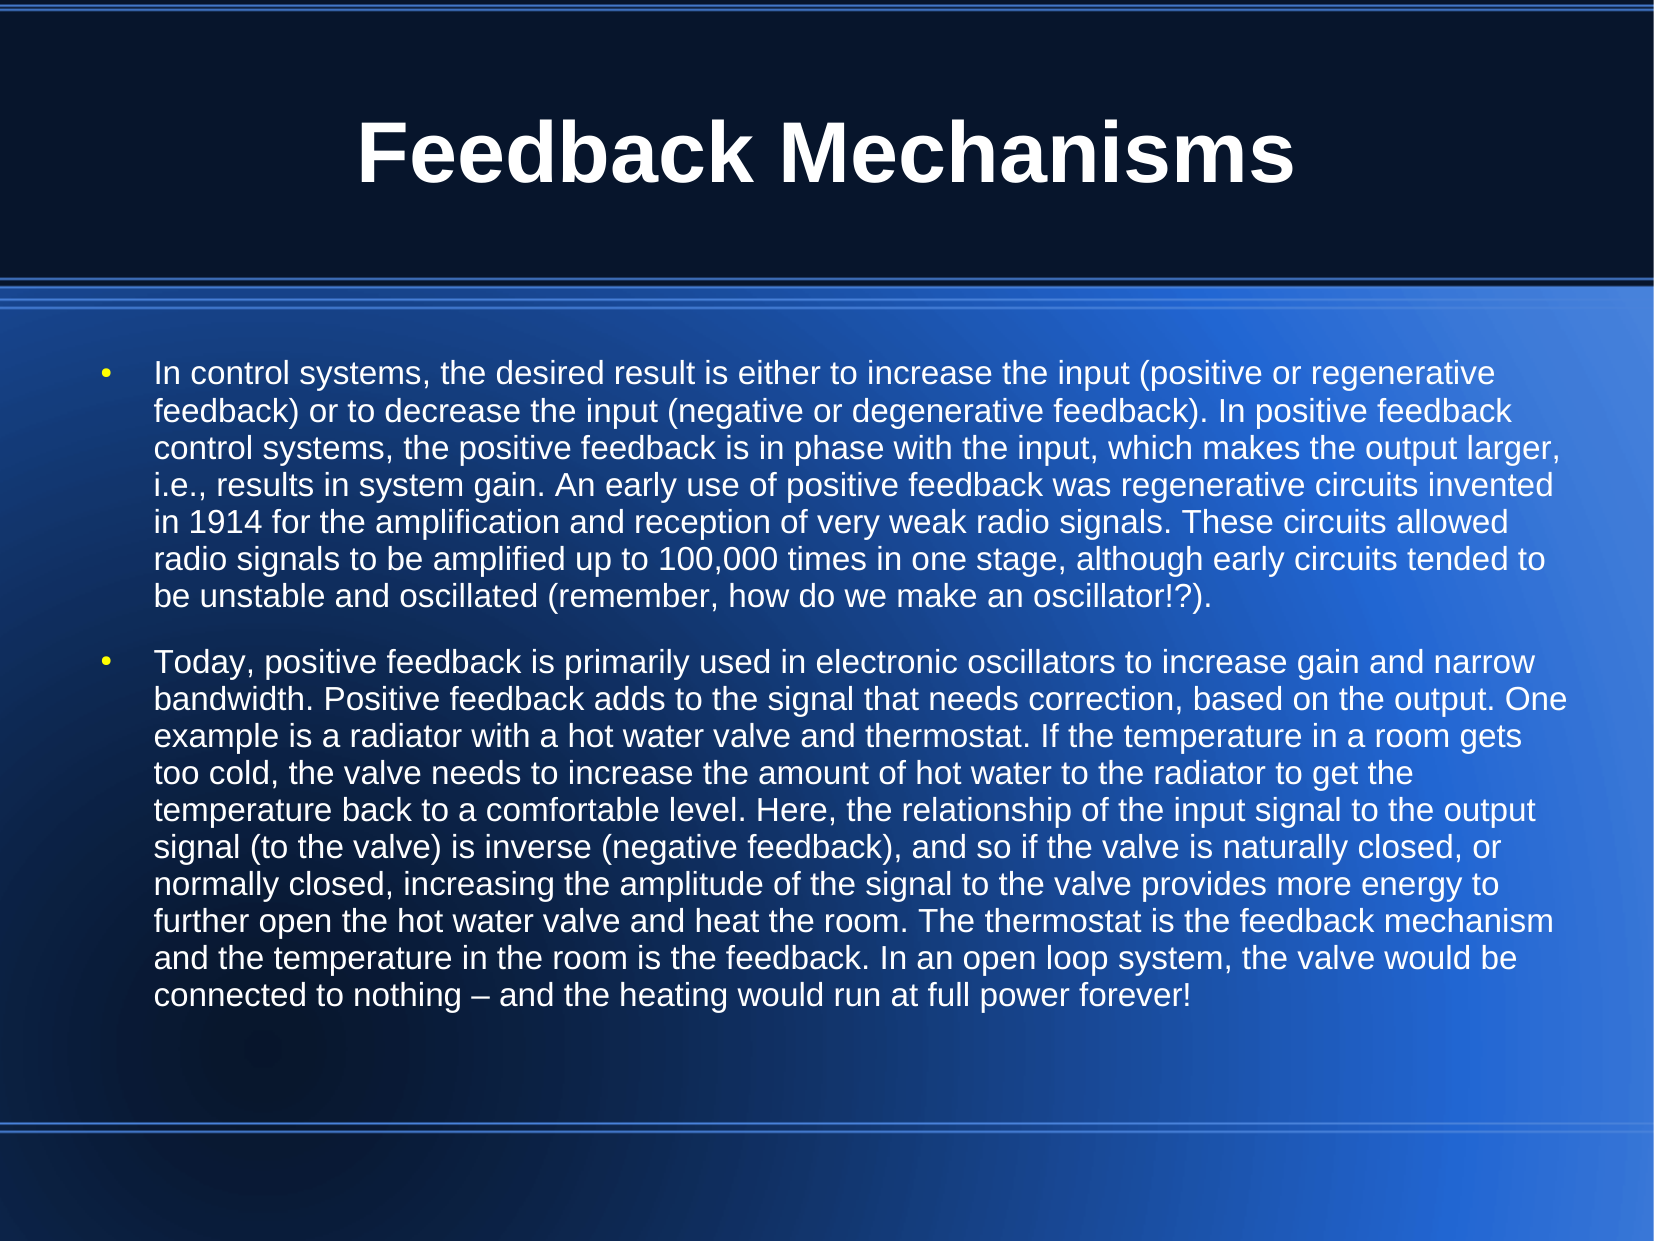

# Feedback Mechanisms
In control systems, the desired result is either to increase the input (positive or regenerative feedback) or to decrease the input (negative or degenerative feedback). In positive feedback control systems, the positive feedback is in phase with the input, which makes the output larger, i.e., results in system gain. An early use of positive feedback was regenerative circuits invented in 1914 for the amplification and reception of very weak radio signals. These circuits allowed radio signals to be amplified up to 100,000 times in one stage, although early circuits tended to be unstable and oscillated (remember, how do we make an oscillator!?).
Today, positive feedback is primarily used in electronic oscillators to increase gain and narrow bandwidth. Positive feedback adds to the signal that needs correction, based on the output. One example is a radiator with a hot water valve and thermostat. If the temperature in a room gets too cold, the valve needs to increase the amount of hot water to the radiator to get the temperature back to a comfortable level. Here, the relationship of the input signal to the output signal (to the valve) is inverse (negative feedback), and so if the valve is naturally closed, or normally closed, increasing the amplitude of the signal to the valve provides more energy to further open the hot water valve and heat the room. The thermostat is the feedback mechanism and the temperature in the room is the feedback. In an open loop system, the valve would be connected to nothing – and the heating would run at full power forever!